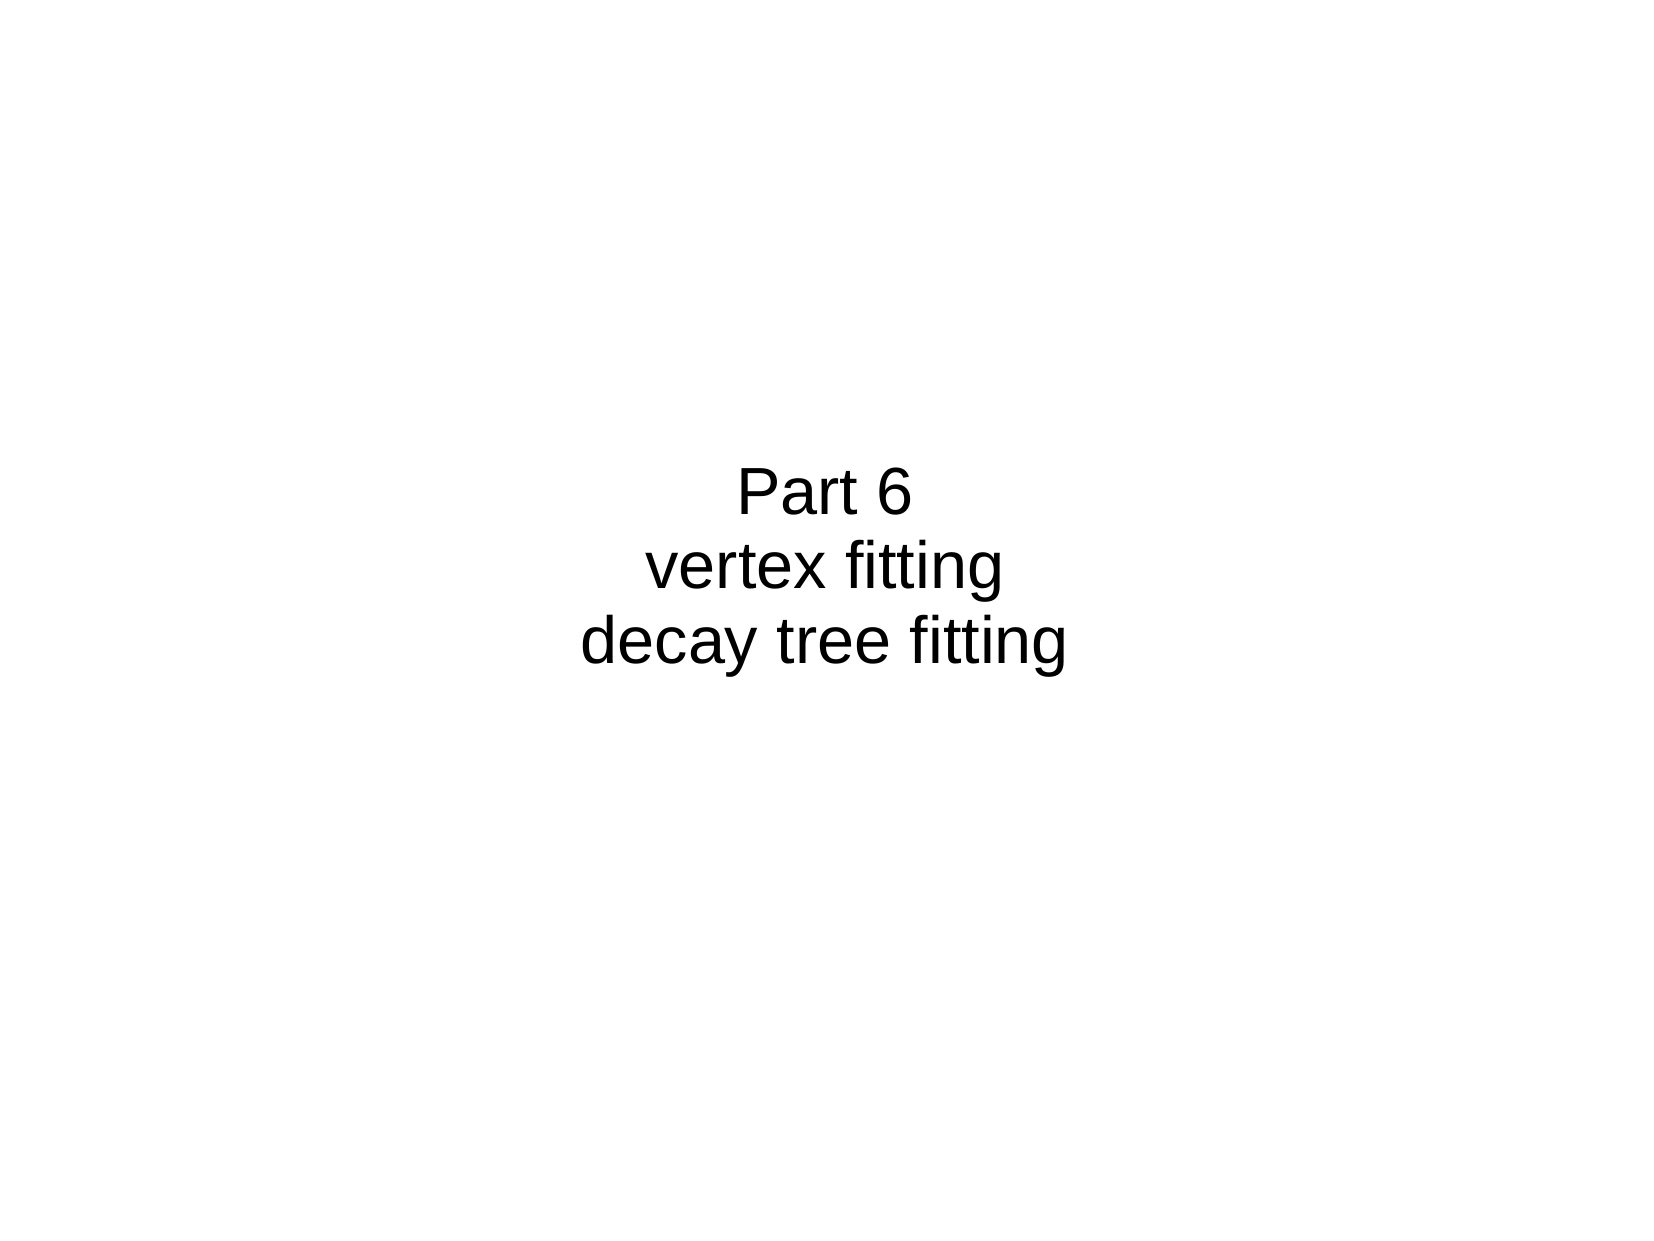

Part 6
vertex fitting
decay tree fitting